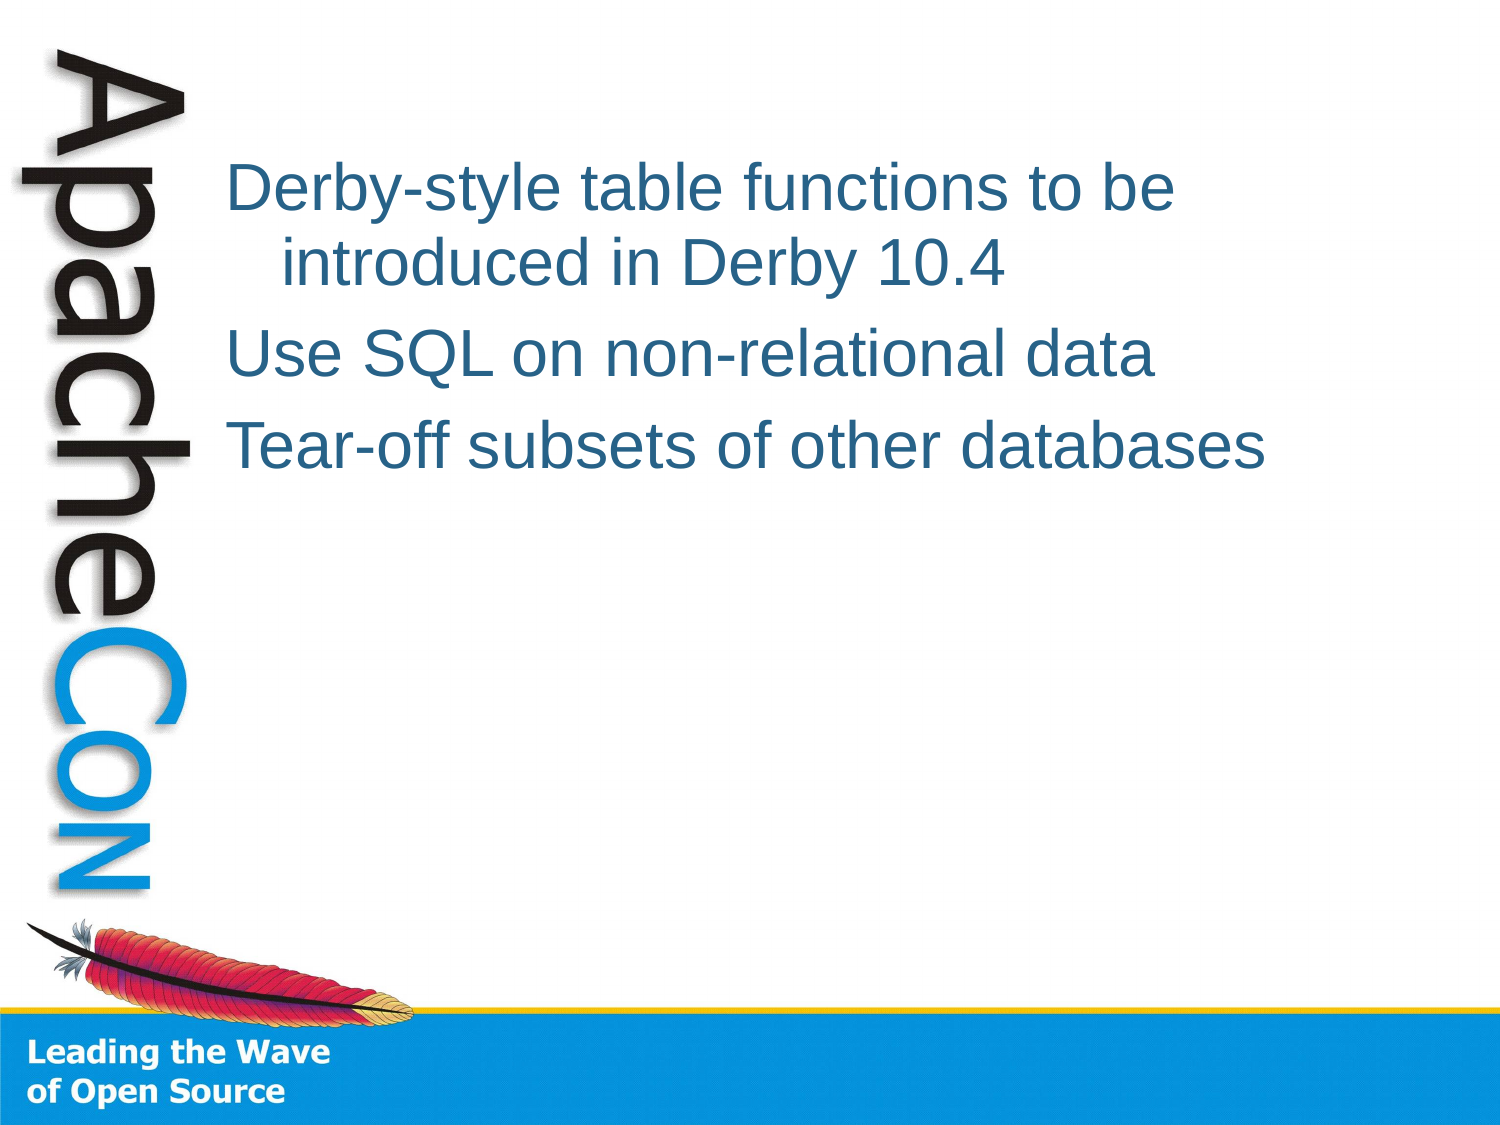

#
Derby-style table functions to be introduced in Derby 10.4
Use SQL on non-relational data
Tear-off subsets of other databases